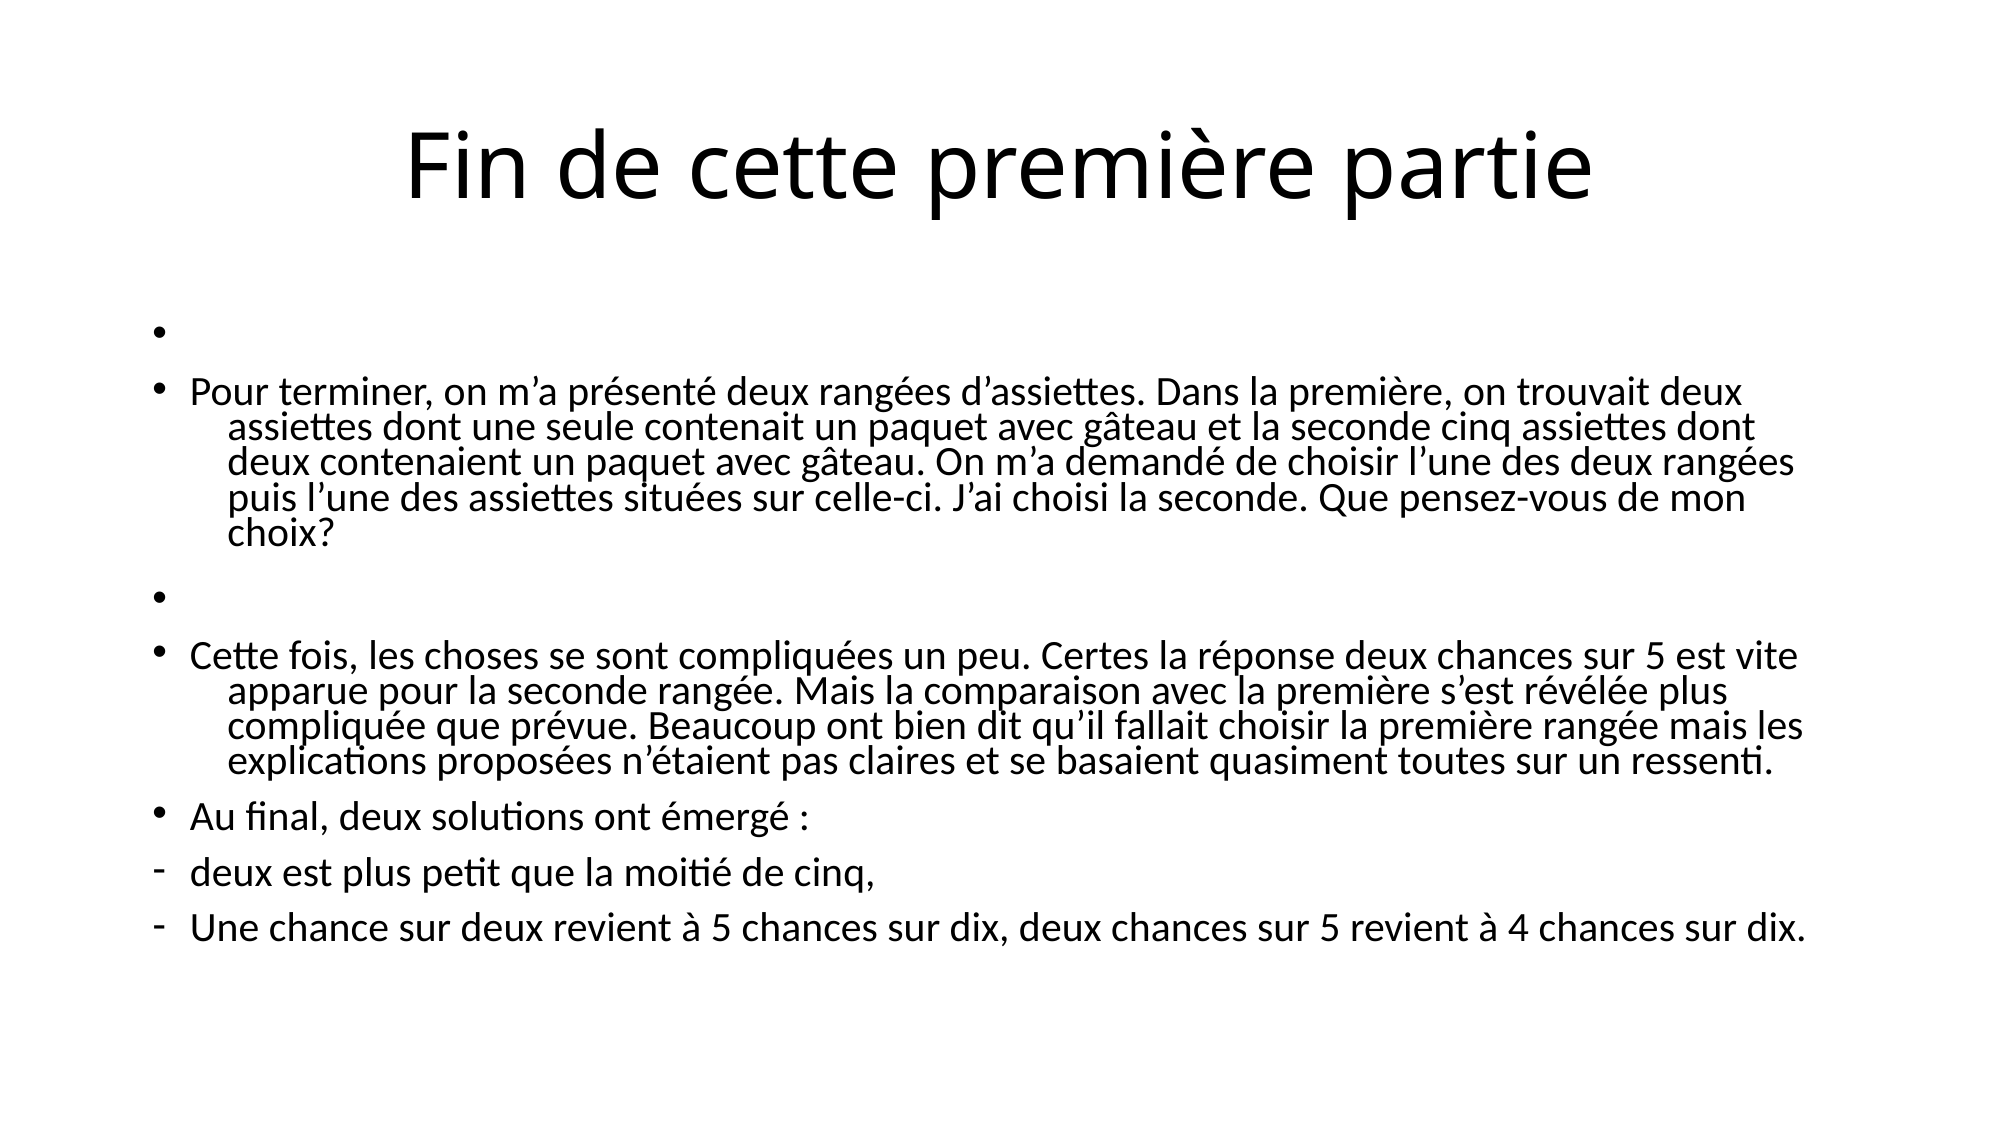

# Fin de cette première partie
Pour terminer, on m’a présenté deux rangées d’assiettes. Dans la première, on trouvait deux assiettes dont une seule contenait un paquet avec gâteau et la seconde cinq assiettes dont deux contenaient un paquet avec gâteau. On m’a demandé de choisir l’une des deux rangées puis l’une des assiettes situées sur celle-ci. J’ai choisi la seconde. Que pensez-vous de mon choix?
Cette fois, les choses se sont compliquées un peu. Certes la réponse deux chances sur 5 est vite apparue pour la seconde rangée. Mais la comparaison avec la première s’est révélée plus compliquée que prévue. Beaucoup ont bien dit qu’il fallait choisir la première rangée mais les explications proposées n’étaient pas claires et se basaient quasiment toutes sur un ressenti.
Au final, deux solutions ont émergé :
deux est plus petit que la moitié de cinq,
Une chance sur deux revient à 5 chances sur dix, deux chances sur 5 revient à 4 chances sur dix.